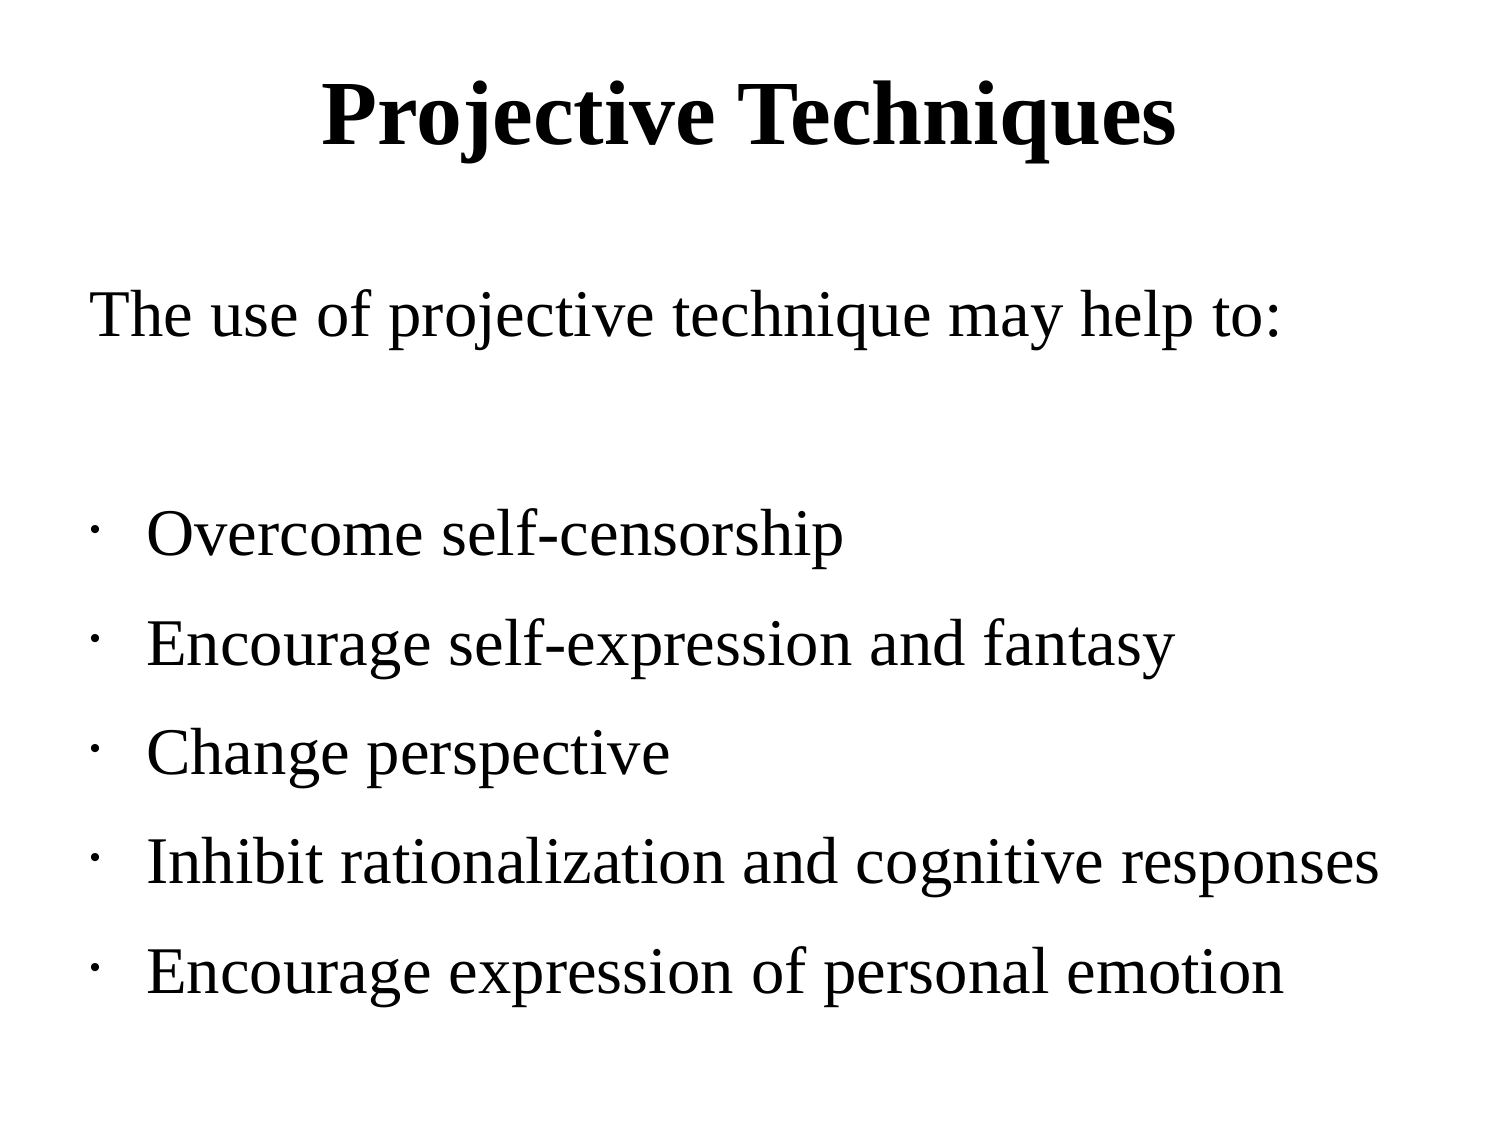

# Projective Techniques
The use of projective technique may help to:
Overcome self-censorship
Encourage self-expression and fantasy
Change perspective
Inhibit rationalization and cognitive responses
Encourage expression of personal emotion